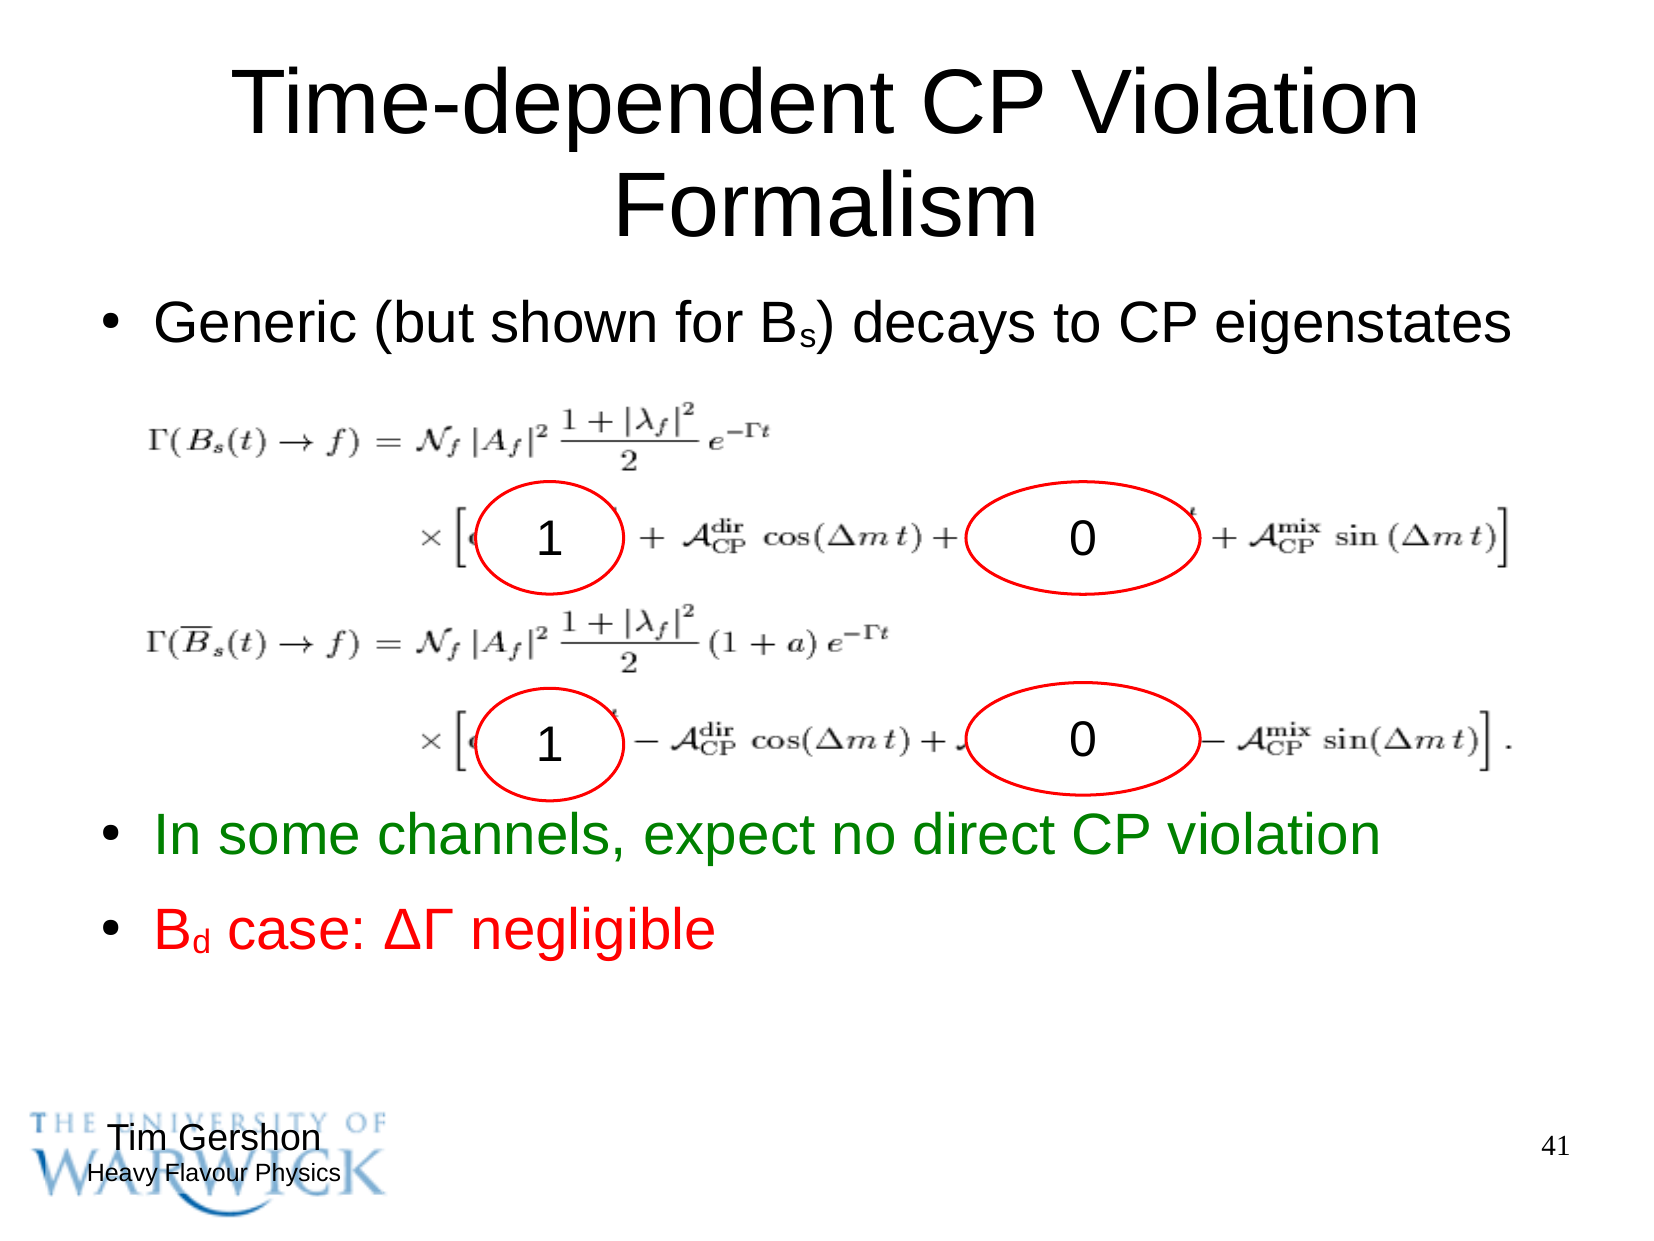

# Time-dependent CP Violation Formalism
Generic (but shown for Bs) decays to CP eigenstates
In some channels, expect no direct CP violation
Bd case: ΔΓ negligible
1
0
0
1
Tim Gershon
New Physics & CP Violation
Tim Gershon
Heavy Flavour Physics
41